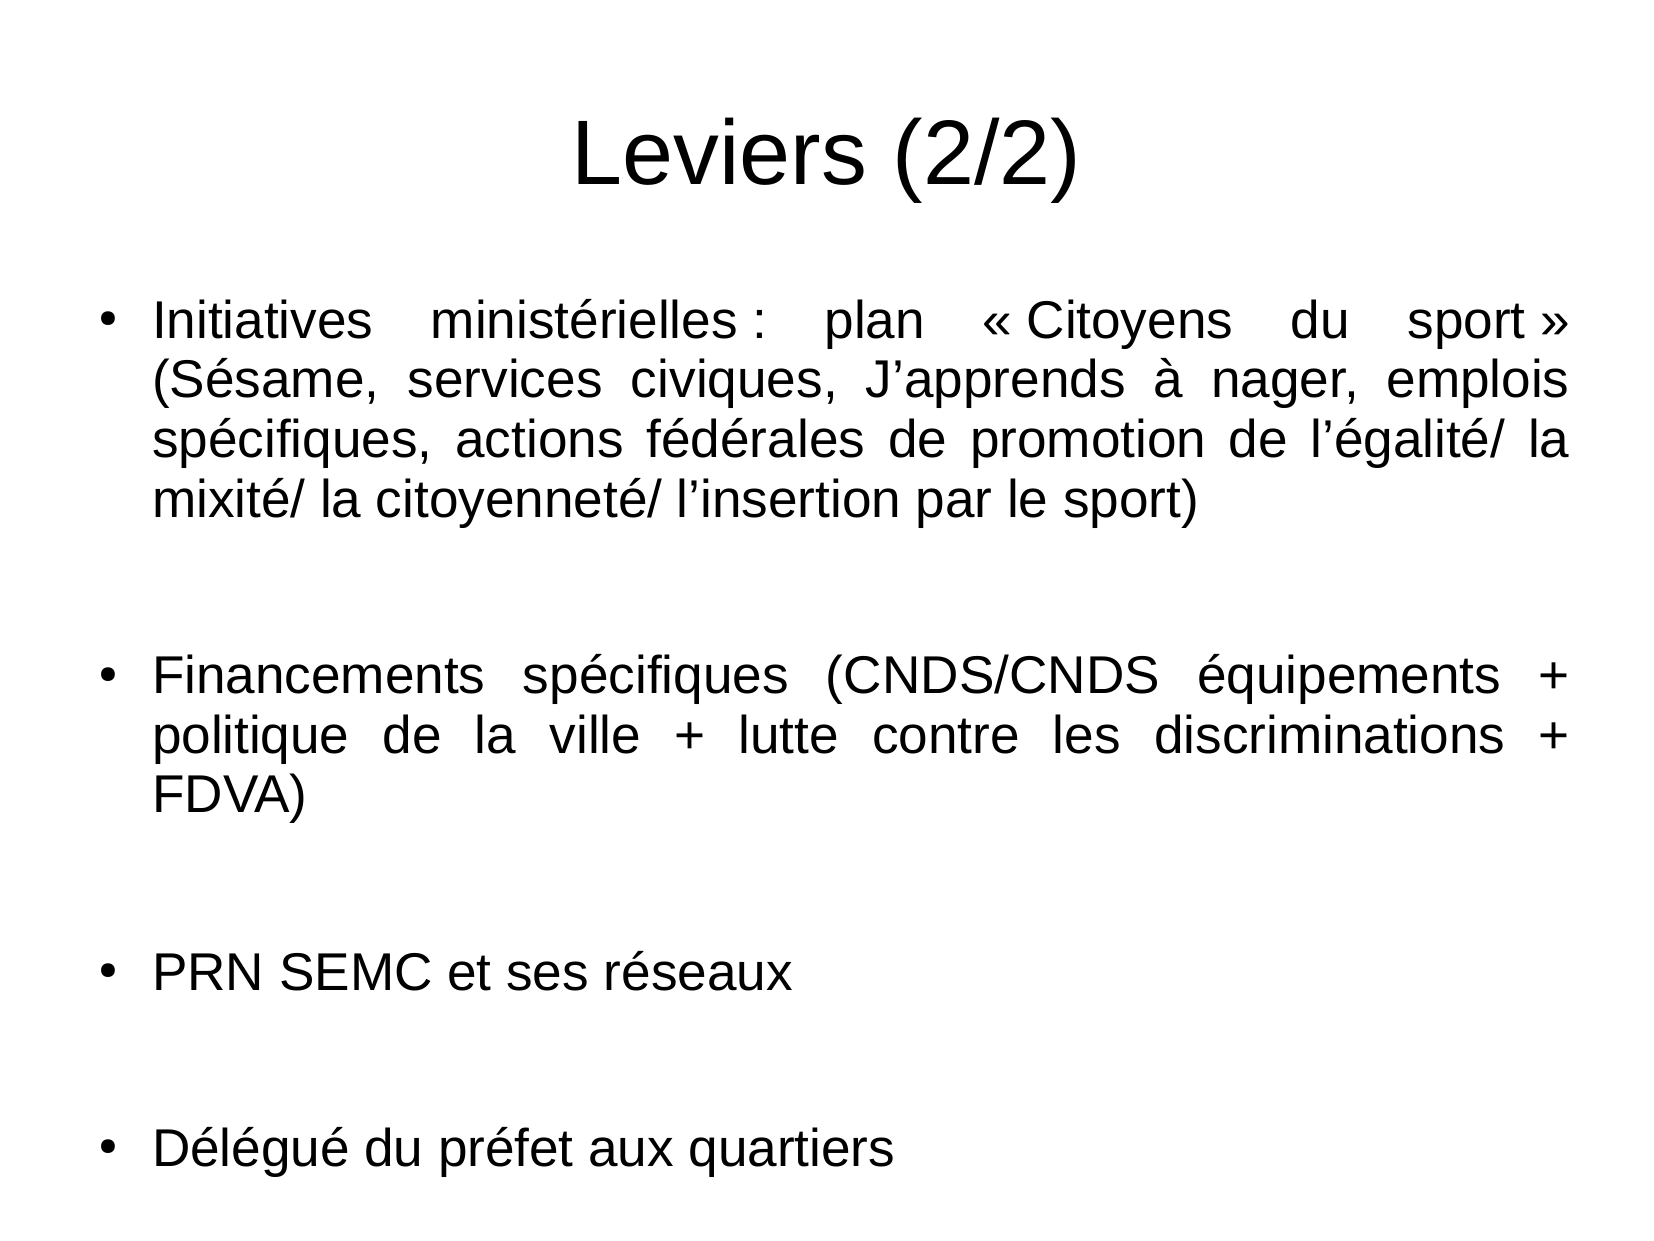

# Leviers (2/2)
Initiatives ministérielles : plan « Citoyens du sport » (Sésame, services civiques, J’apprends à nager, emplois spécifiques, actions fédérales de promotion de l’égalité/ la mixité/ la citoyenneté/ l’insertion par le sport)
Financements spécifiques (CNDS/CNDS équipements + politique de la ville + lutte contre les discriminations + FDVA)
PRN SEMC et ses réseaux
Délégué du préfet aux quartiers